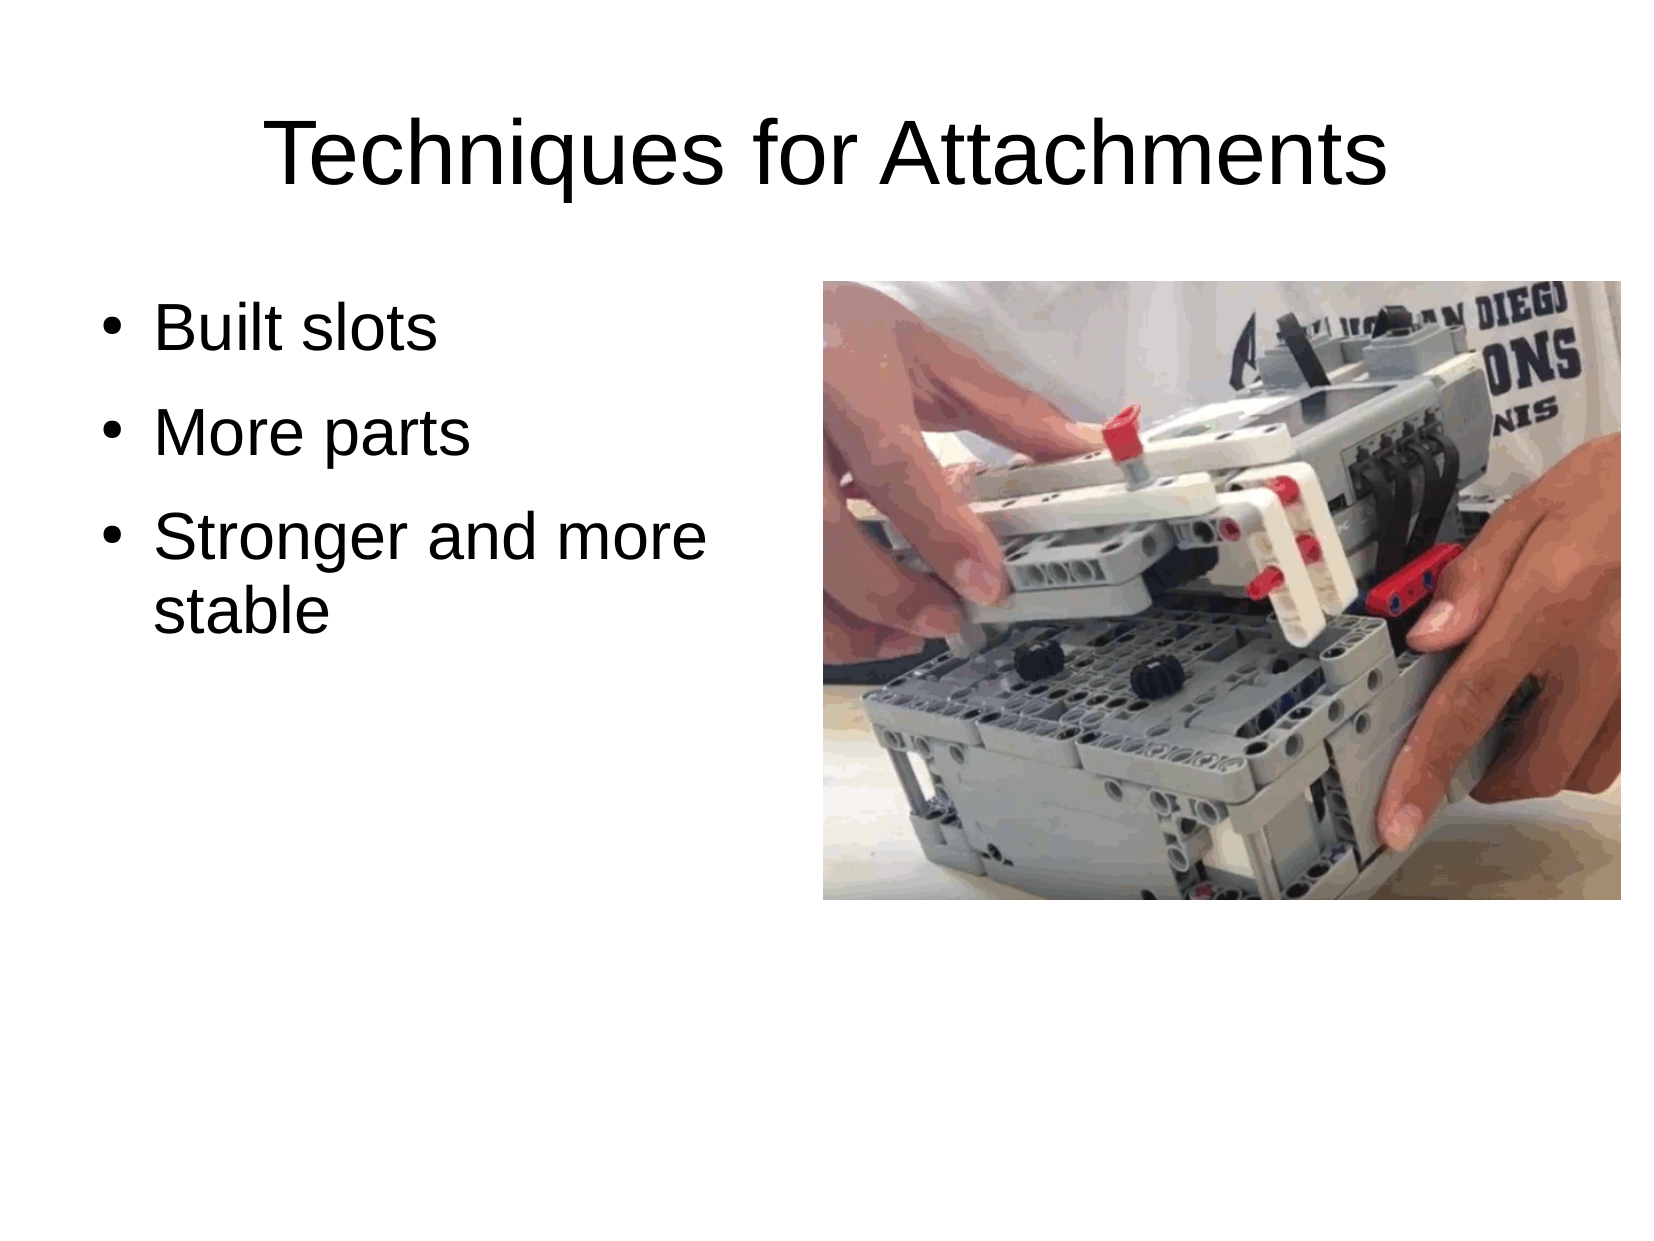

# Techniques for Attachments
Built slots
More parts
Stronger and more stable